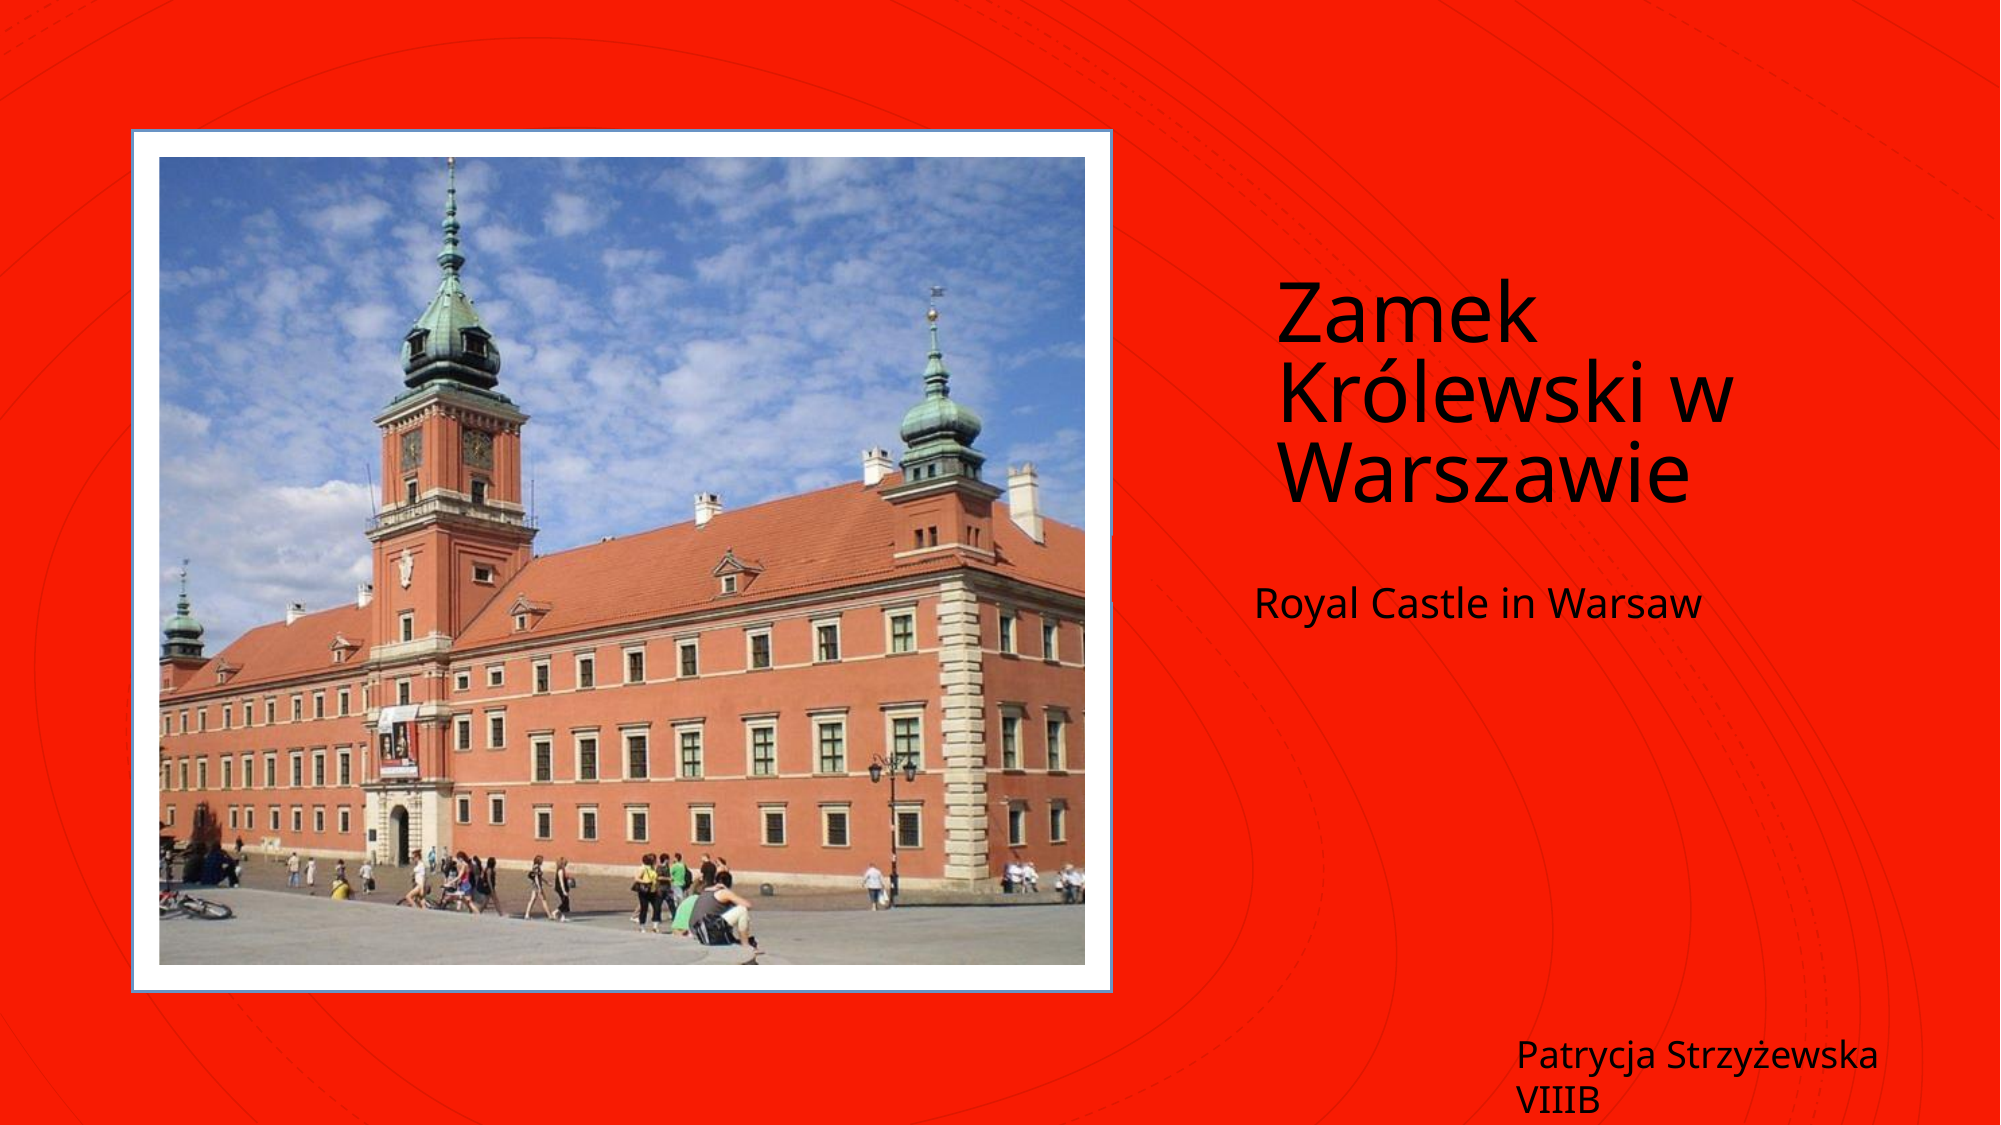

# Zamek Królewski w Warszawie
Royal Castle in Warsaw
Patrycja Strzyżewska VIIIB